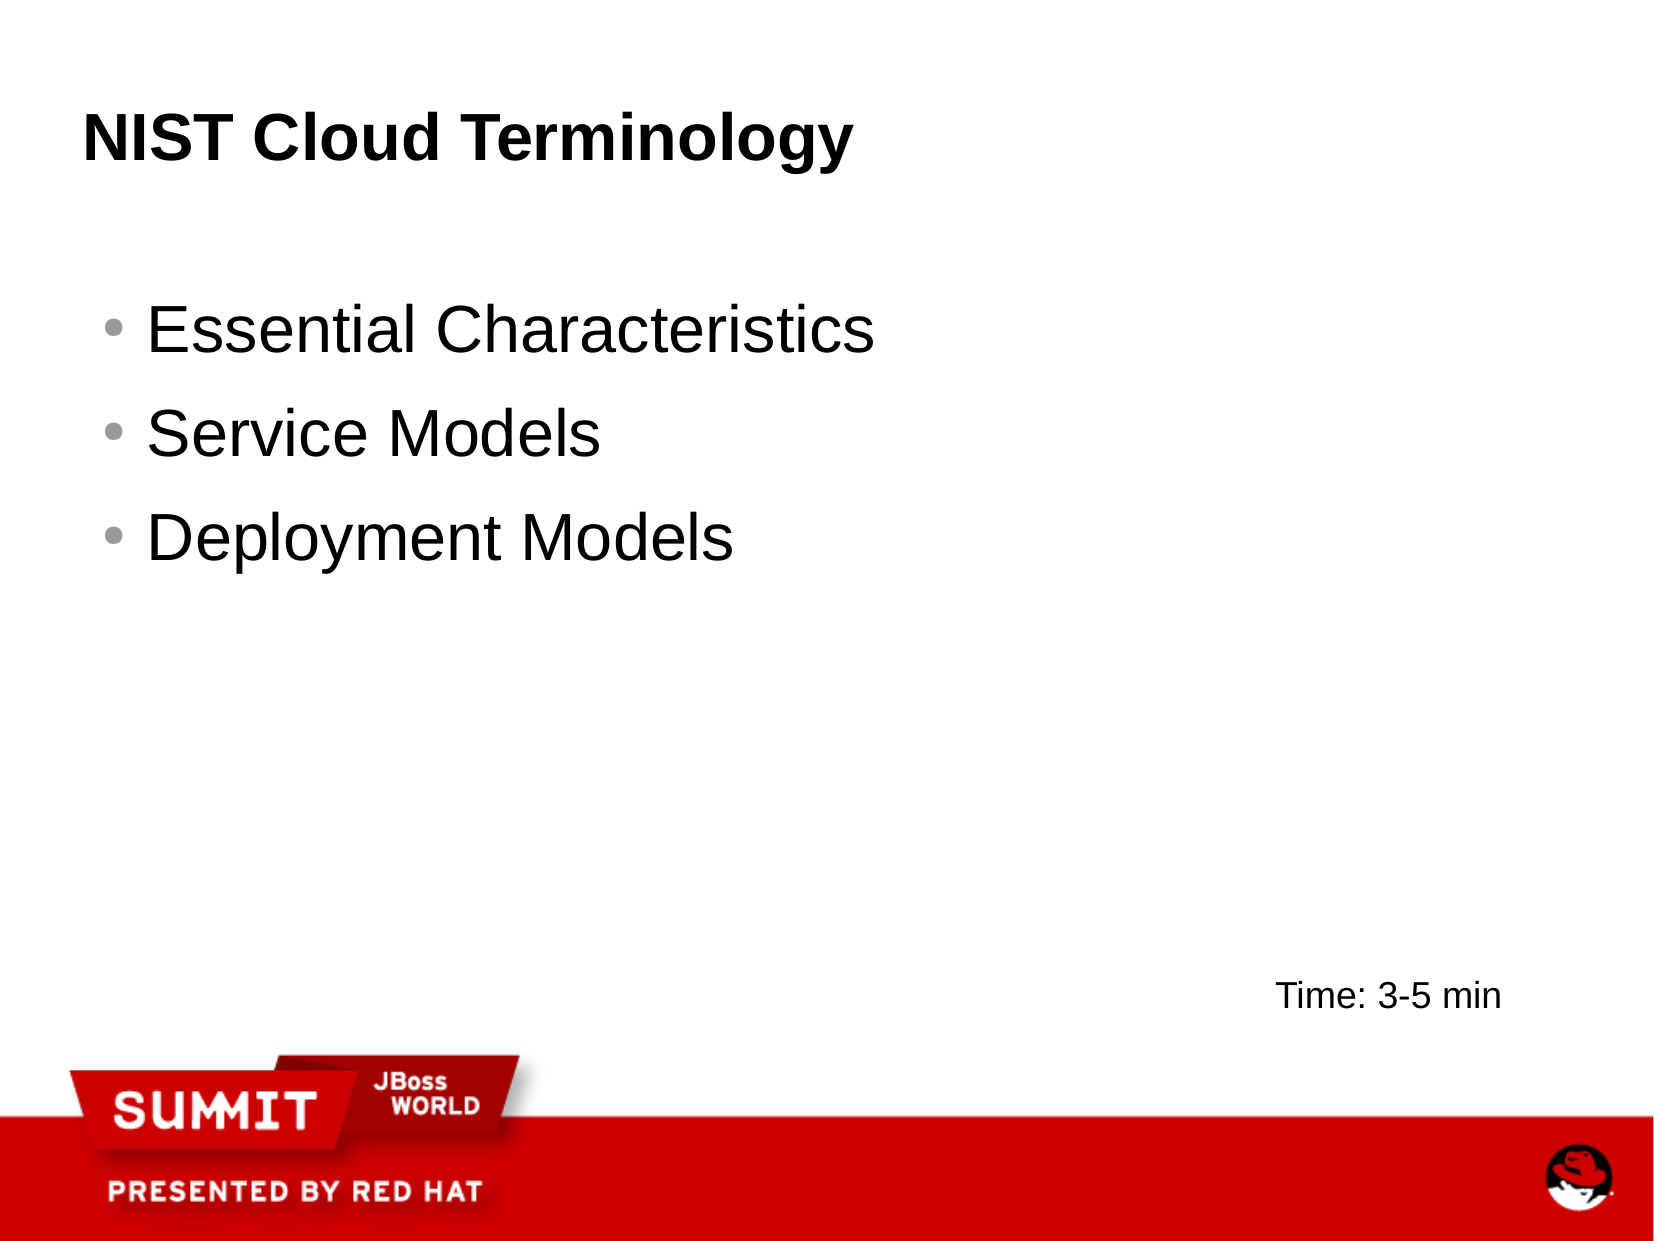

# NIST Cloud Terminology
Essential Characteristics
Service Models
Deployment Models
Time: 3-5 min